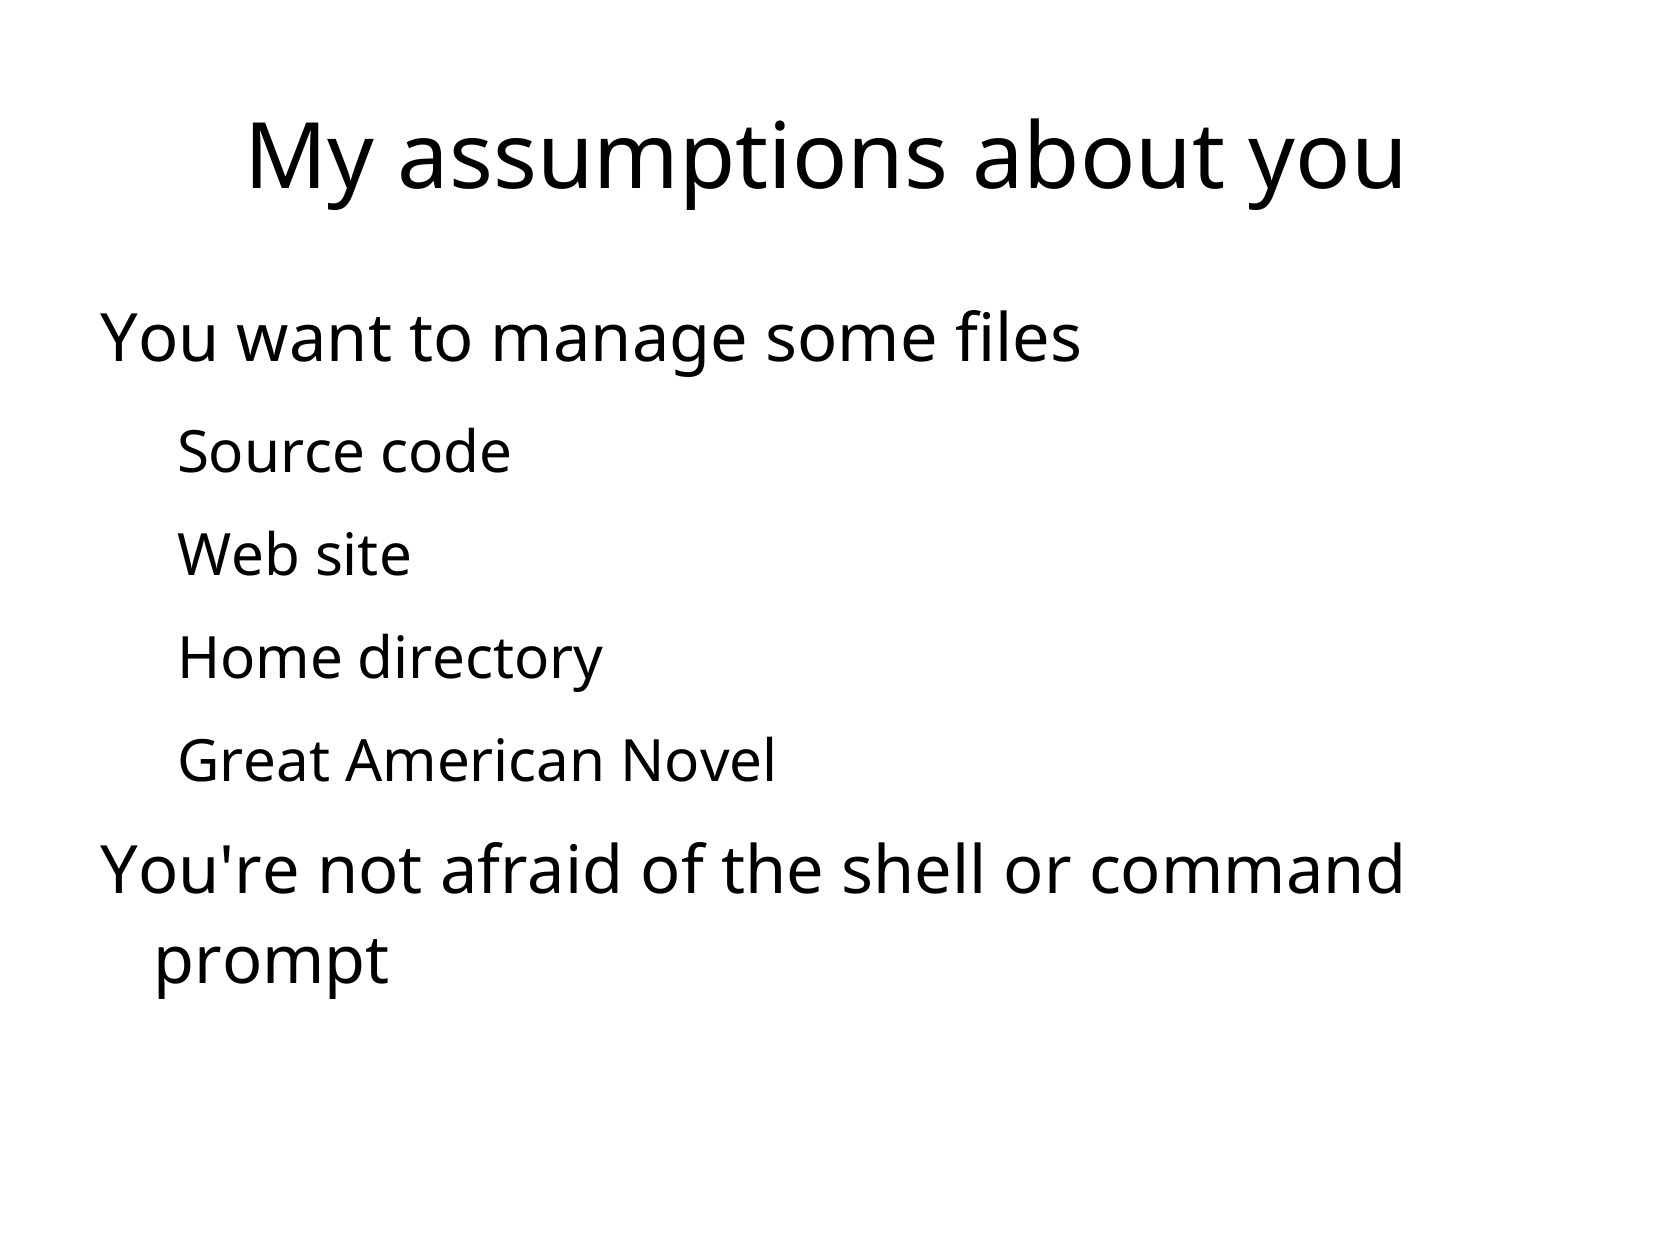

# My assumptions about you
You want to manage some files
Source code
Web site
Home directory
Great American Novel
You're not afraid of the shell or command prompt